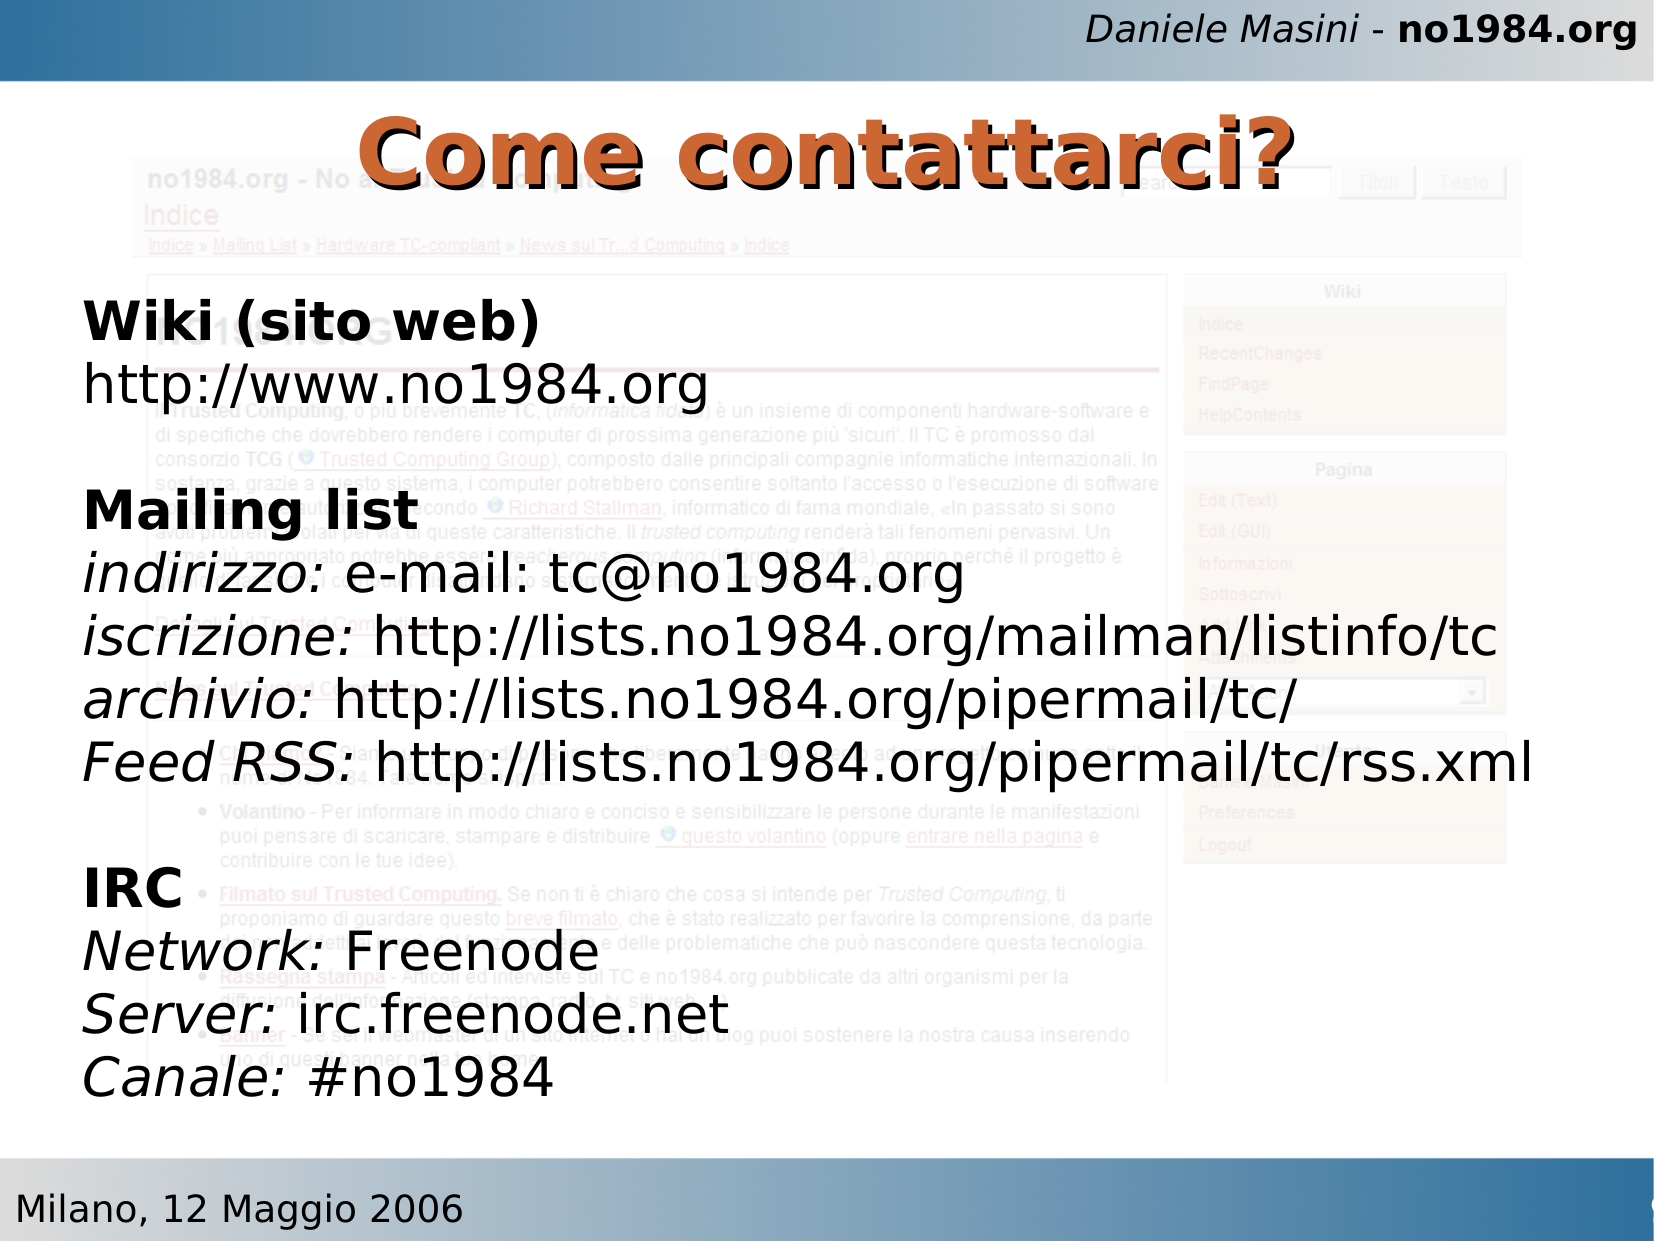

Daniele Masini - no1984.org
# Come contattarci?
Wiki (sito web)
http://www.no1984.org
Mailing list
indirizzo: e-mail: tc@no1984.org
iscrizione: http://lists.no1984.org/mailman/listinfo/tc
archivio: http://lists.no1984.org/pipermail/tc/
Feed RSS: http://lists.no1984.org/pipermail/tc/rss.xml
IRC
Network: Freenode
Server: irc.freenode.net
Canale: #no1984
Milano, 12 Maggio 2006